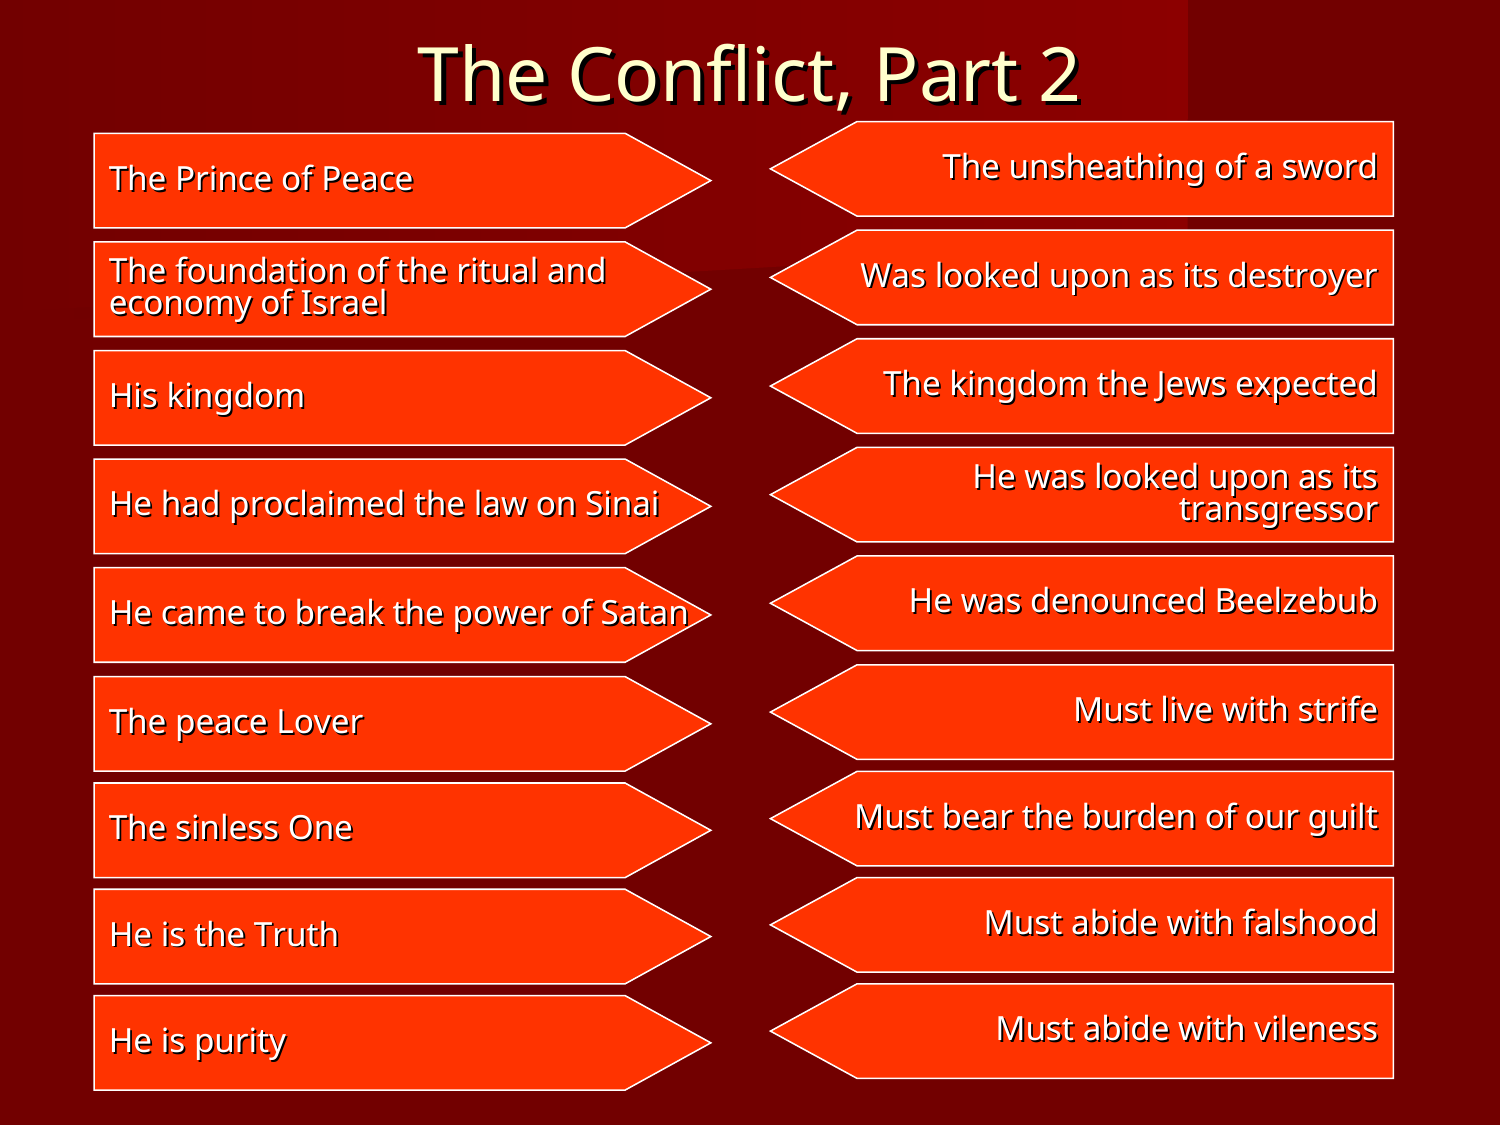

# The Conflict, Part 2
The unsheathing of a sword
The Prince of Peace
Was looked upon as its destroyer
The foundation of the ritual and economy of Israel
The kingdom the Jews expected
His kingdom
He was looked upon as its transgressor
He had proclaimed the law on Sinai
He was denounced Beelzebub
He came to break the power of Satan
Must live with strife
The peace Lover
Must bear the burden of our guilt
The sinless One
Must abide with falshood
He is the Truth
Must abide with vileness
He is purity